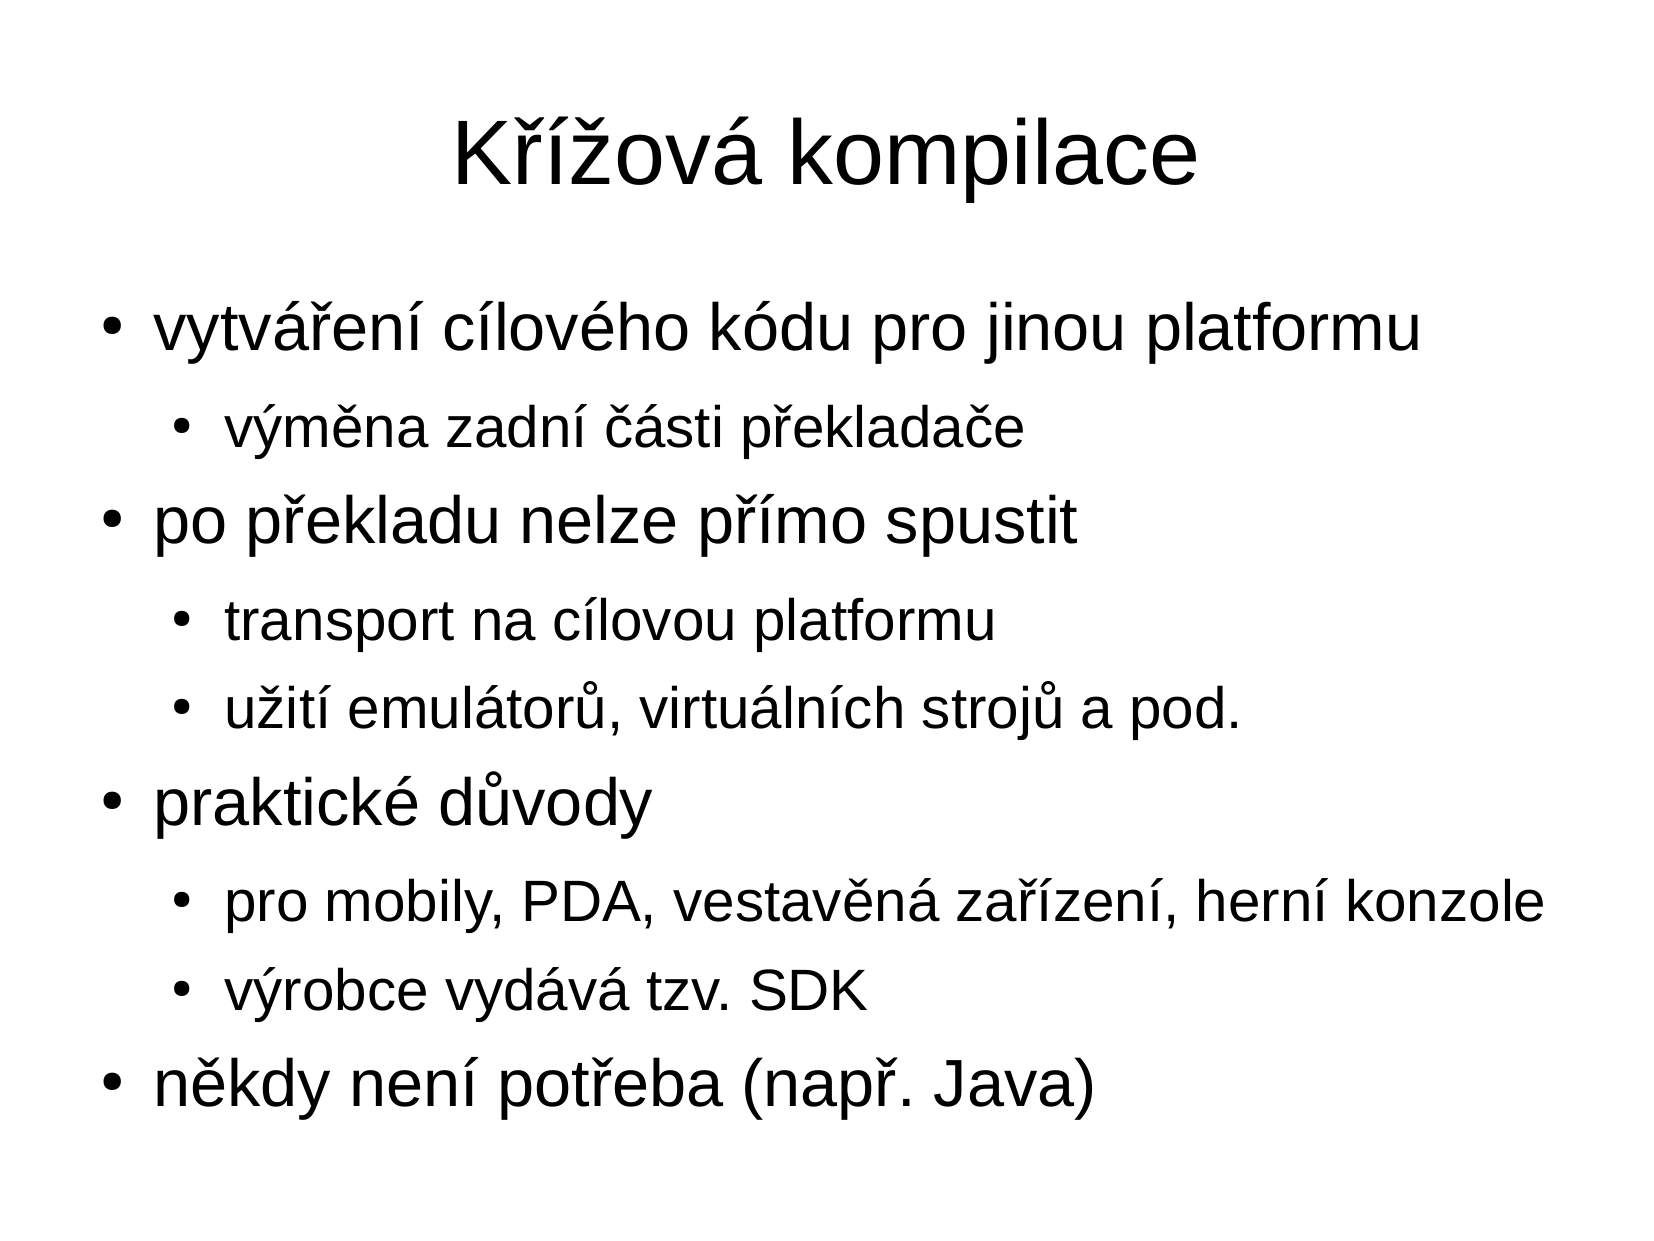

# Křížová kompilace
vytváření cílového kódu pro jinou platformu
výměna zadní části překladače
po překladu nelze přímo spustit
transport na cílovou platformu
užití emulátorů, virtuálních strojů a pod.
praktické důvody
pro mobily, PDA, vestavěná zařízení, herní konzole
výrobce vydává tzv. SDK
někdy není potřeba (např. Java)